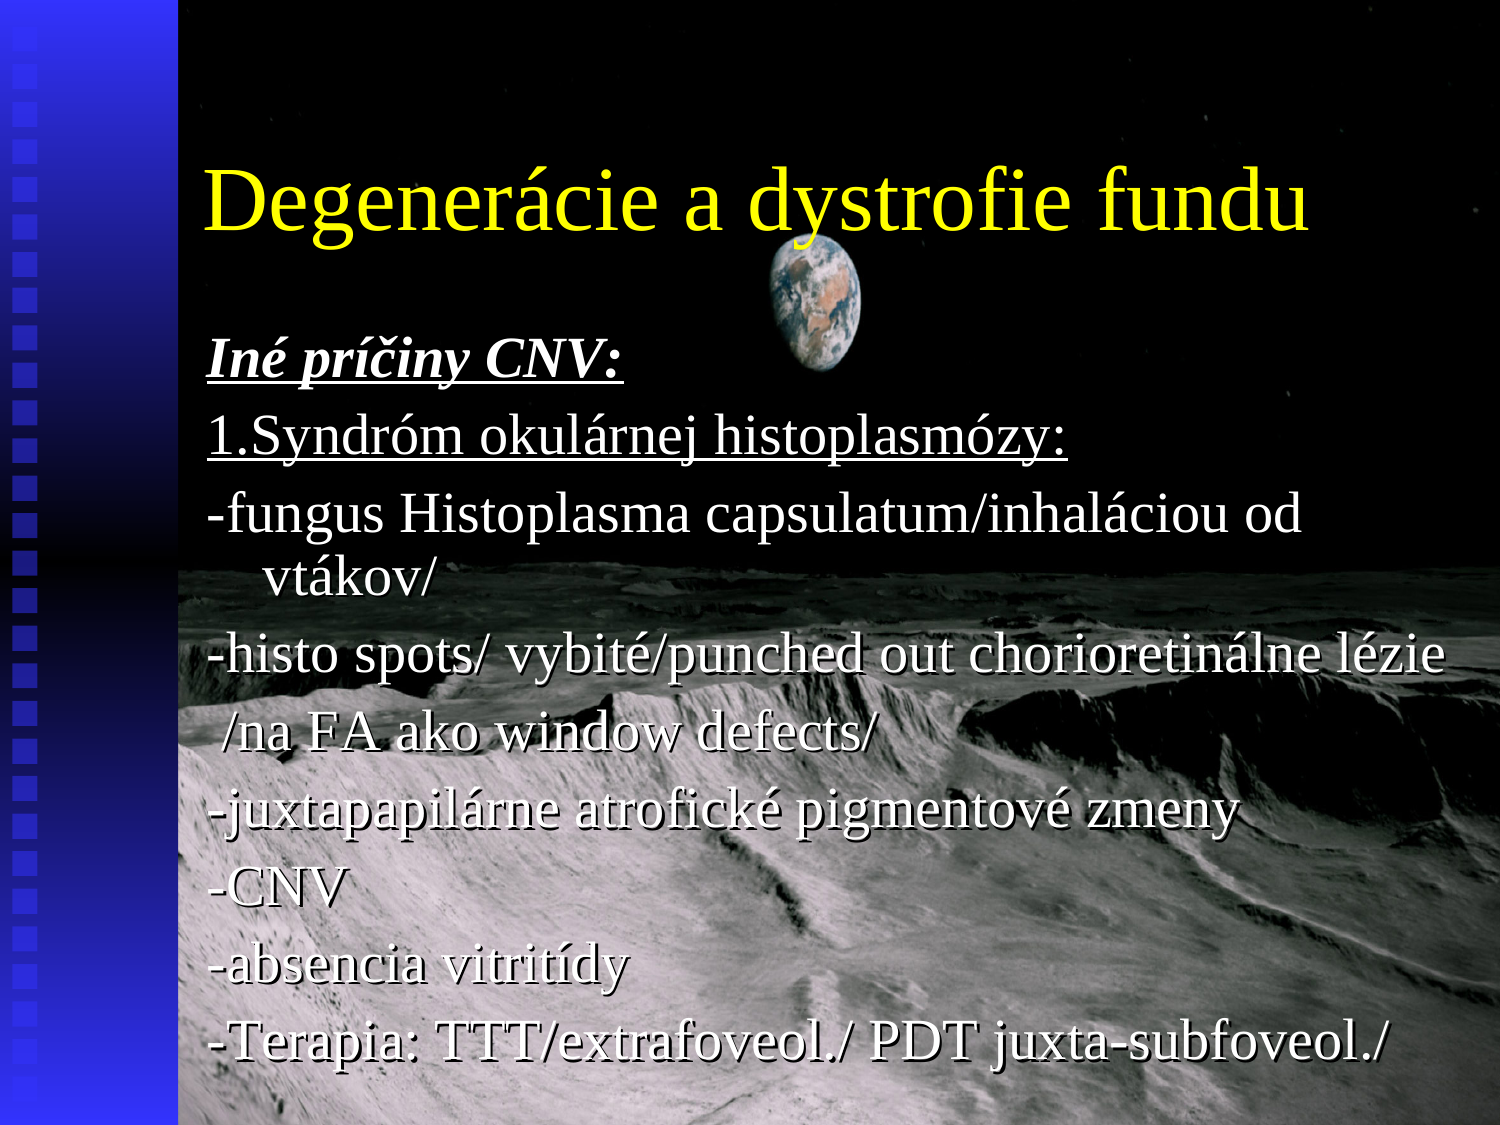

# Degenerácie a dystrofie fundu
Iné príčiny CNV:
1.Syndróm okulárnej histoplasmózy:
-fungus Histoplasma capsulatum/inhaláciou od vtákov/
-histo spots/ vybité/punched out chorioretinálne lézie
 /na FA ako window defects/
-juxtapapilárne atrofické pigmentové zmeny
-CNV
-absencia vitritídy
-Terapia: TTT/extrafoveol./ PDT juxta-subfoveol./